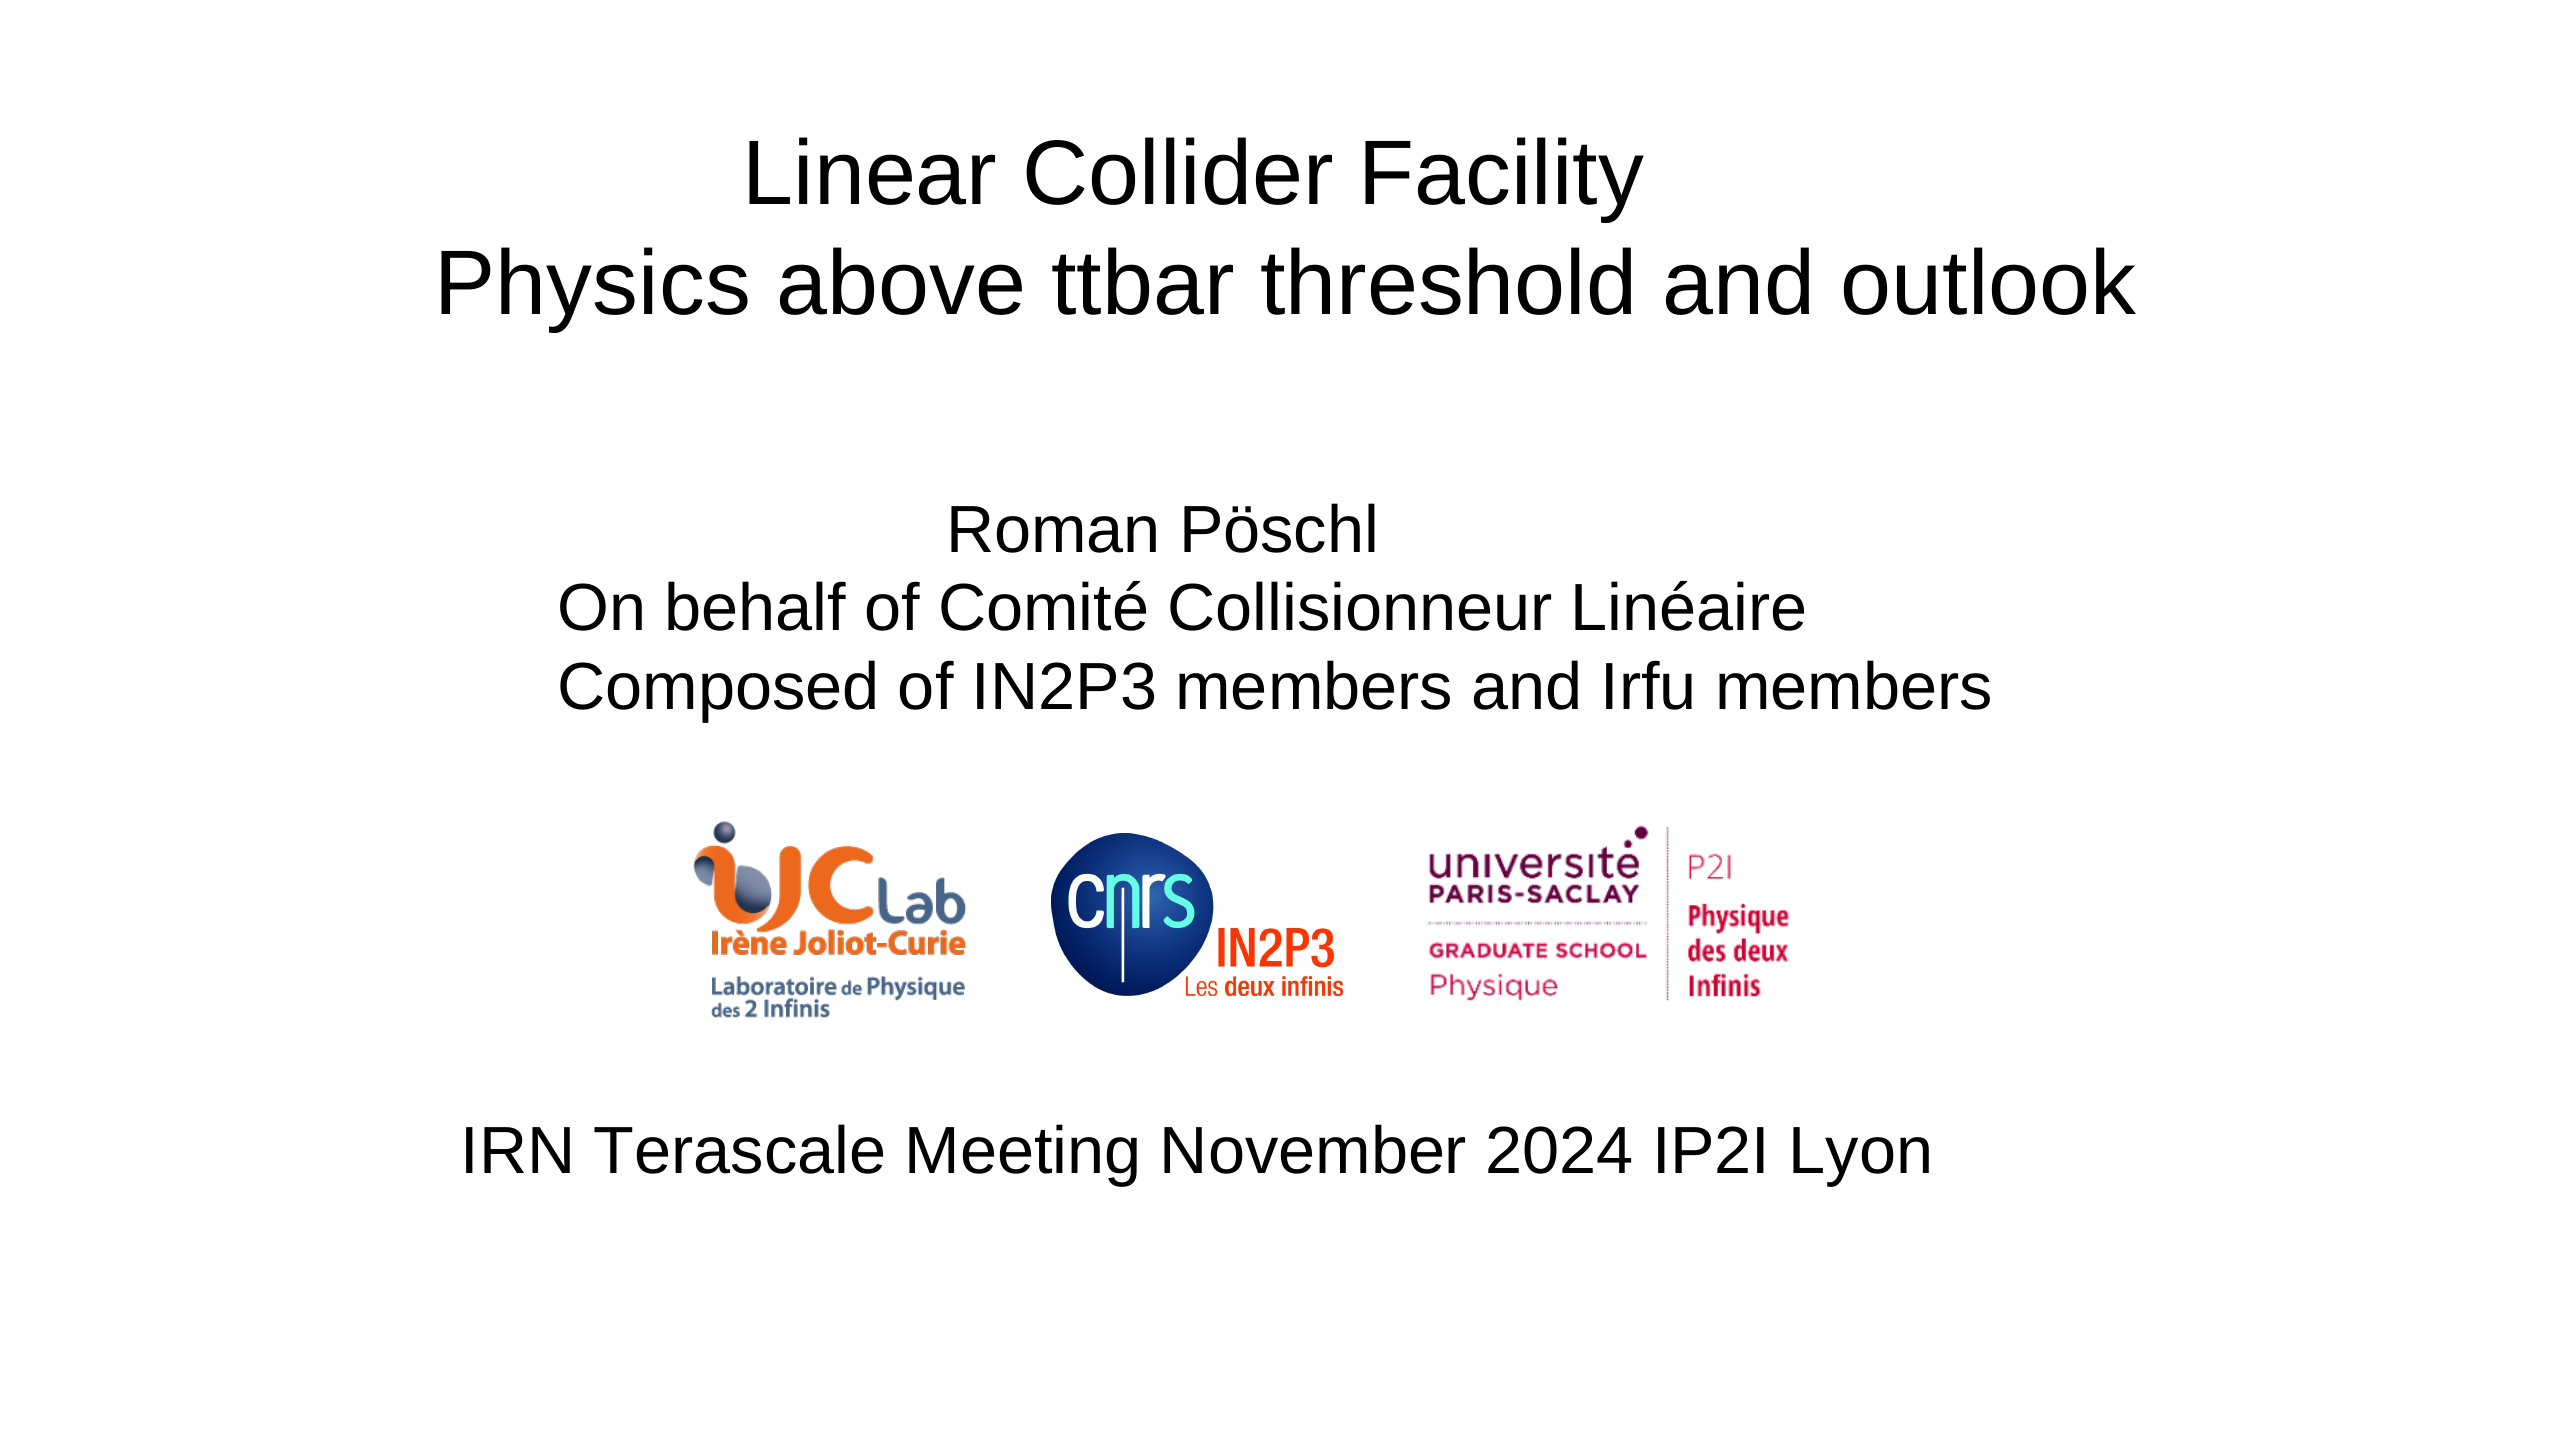

Linear Collider Facility
Physics above ttbar threshold and outlook
 Roman Pöschl
On behalf of Comité Collisionneur Linéaire
Composed of IN2P3 members and Irfu members
 IRN Terascale Meeting November 2024 IP2I Lyon